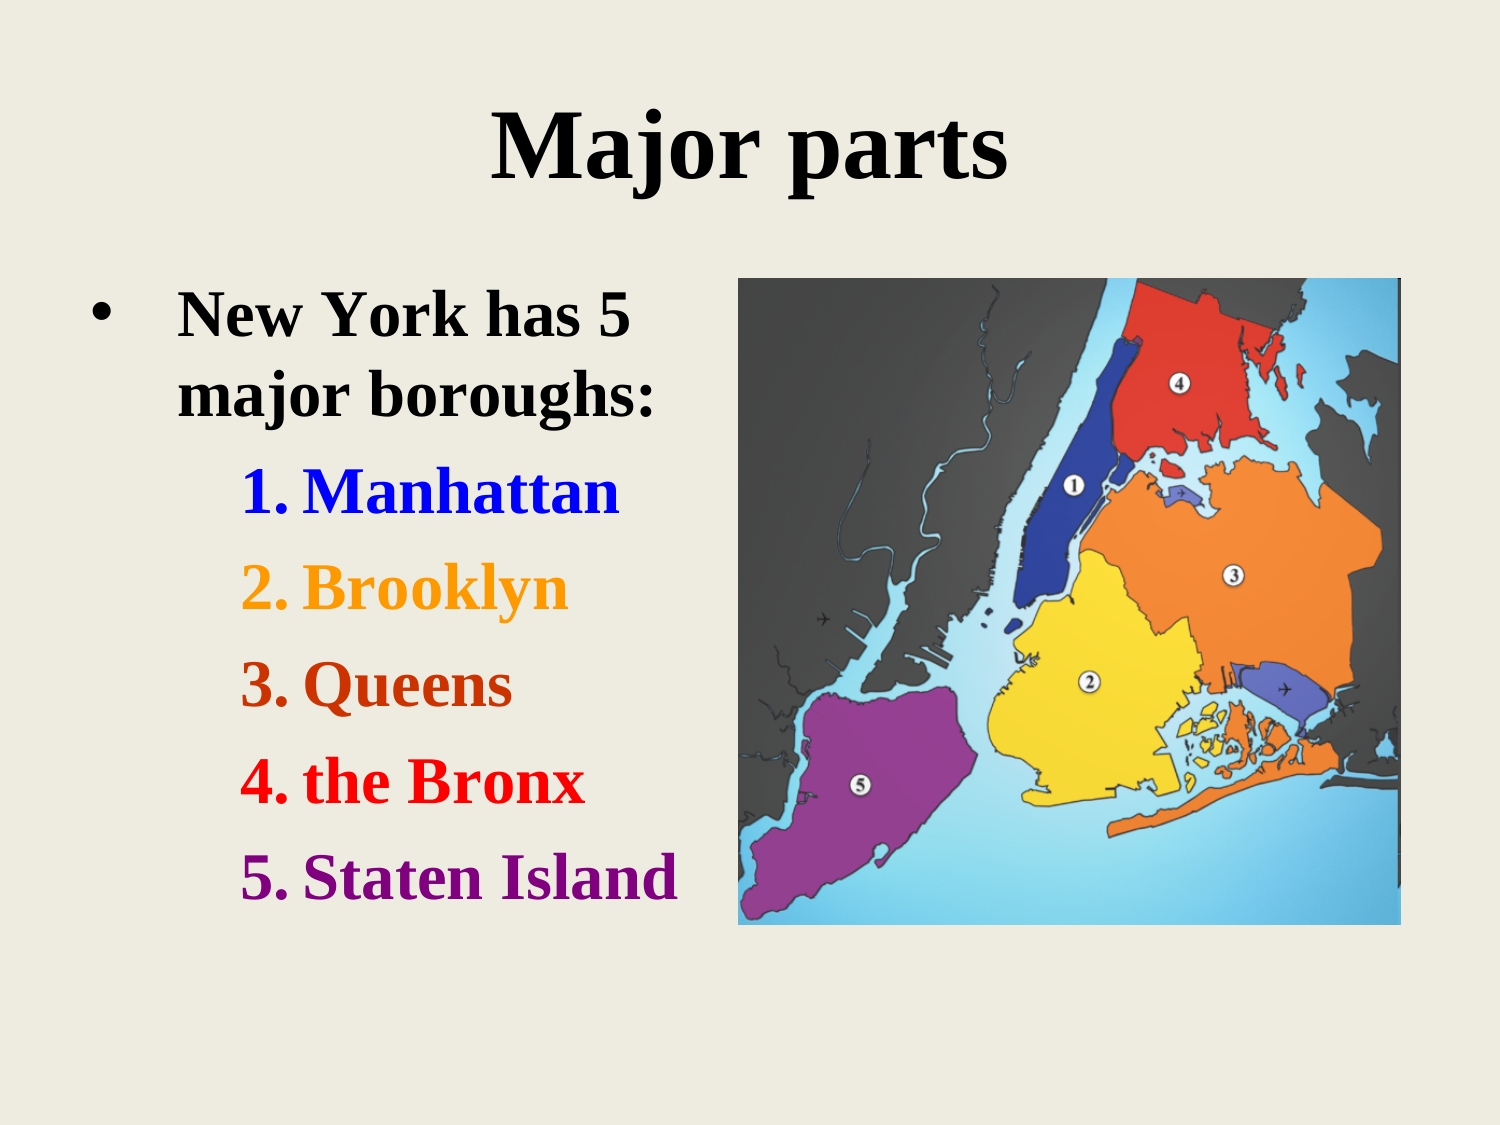

# Major parts
New York has 5 major boroughs:
Manhattan
Brooklyn
Queens
the Bronx
Staten Island